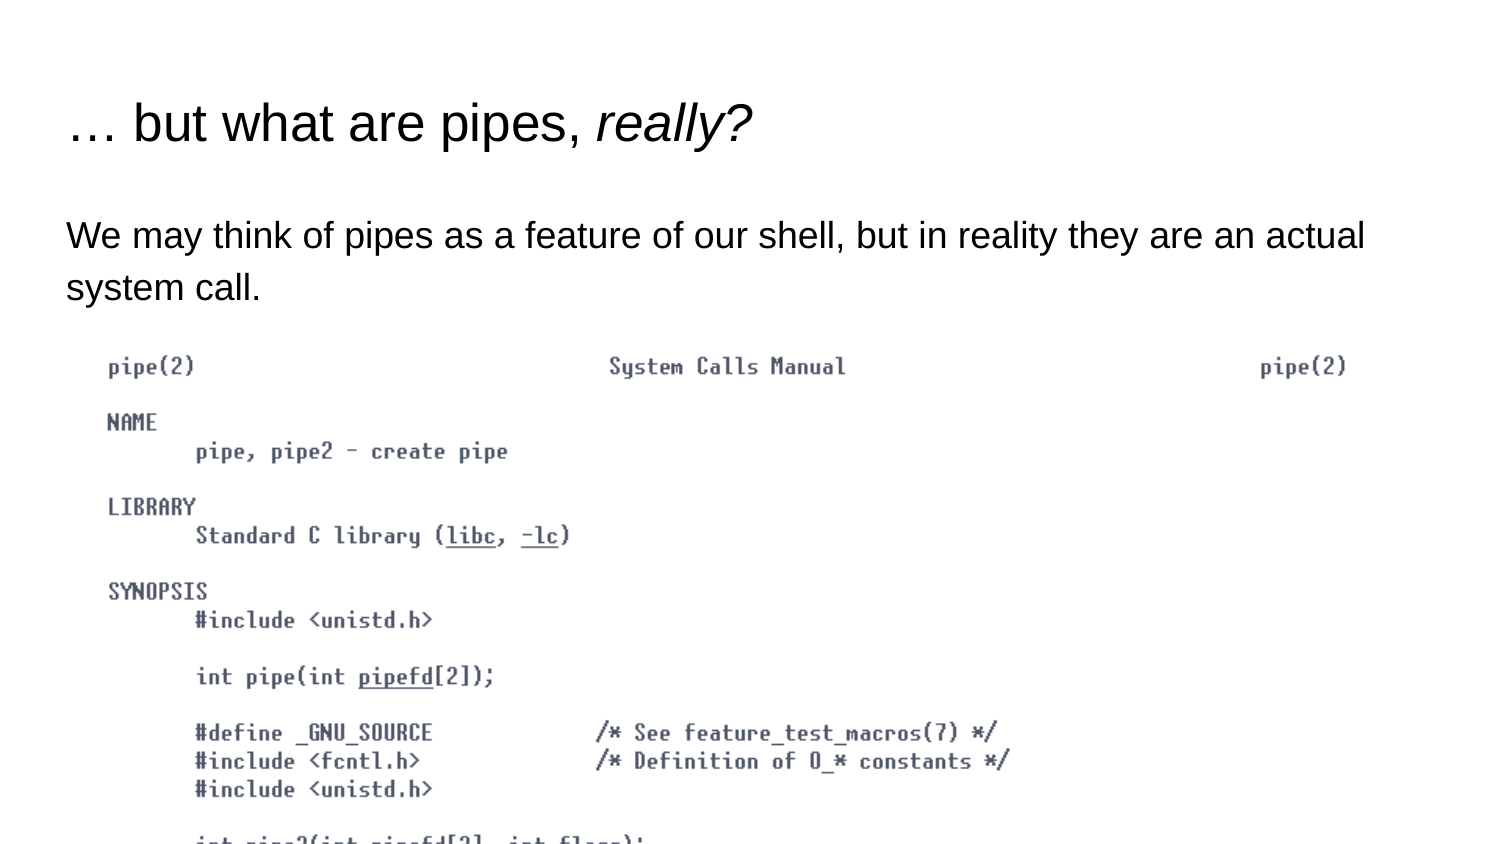

# … but what are pipes, really?
We may think of pipes as a feature of our shell, but in reality they are an actual system call.